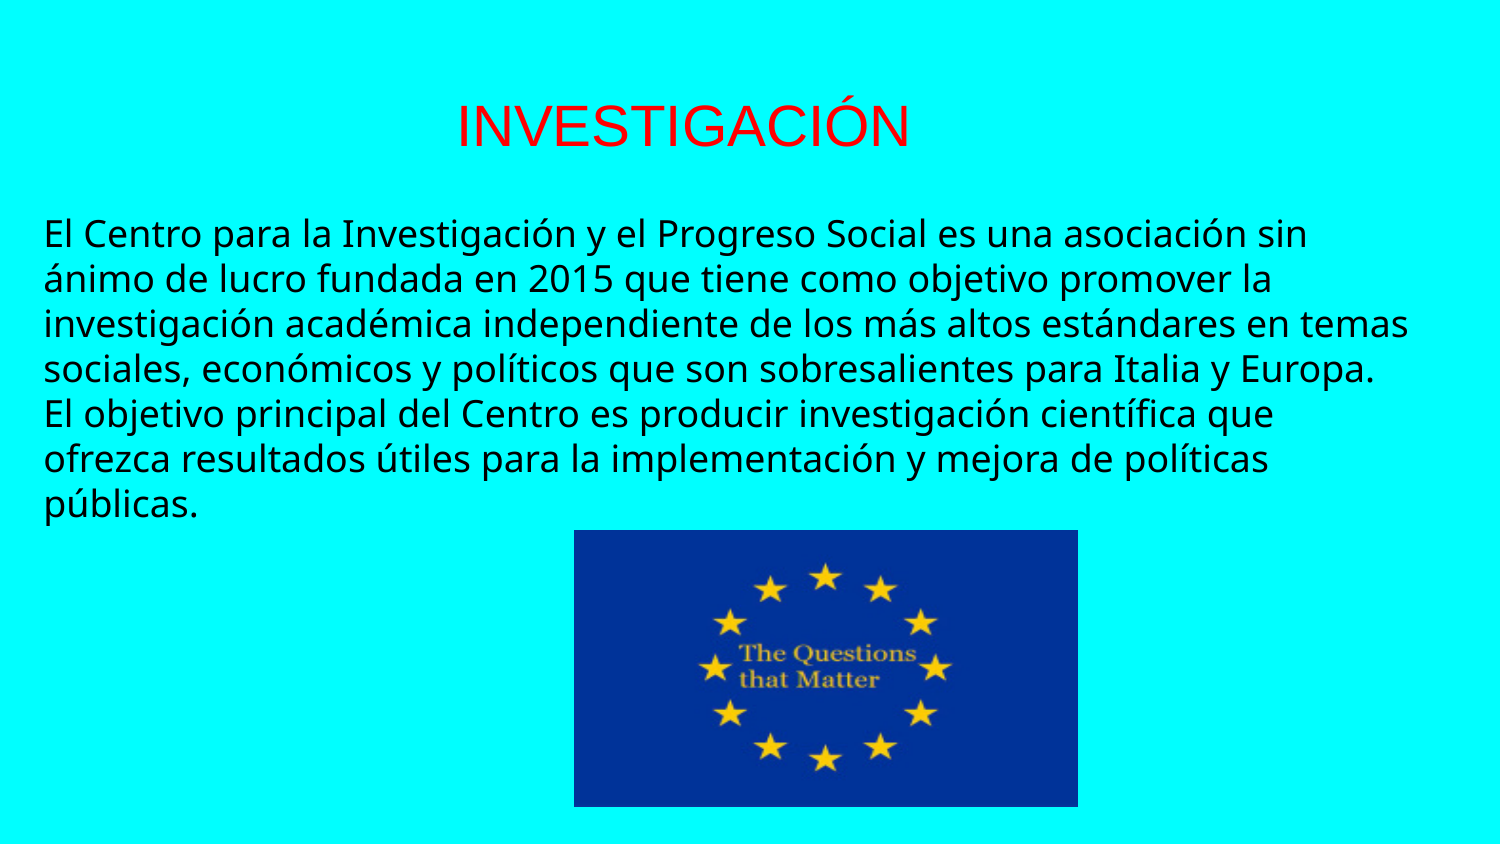

# INVESTIGACIÓN
El Centro para la Investigación y el Progreso Social es una asociación sin ánimo de lucro fundada en 2015 que tiene como objetivo promover la investigación académica independiente de los más altos estándares en temas sociales, económicos y políticos que son sobresalientes para Italia y Europa. El objetivo principal del Centro es producir investigación científica que ofrezca resultados útiles para la implementación y mejora de políticas públicas.